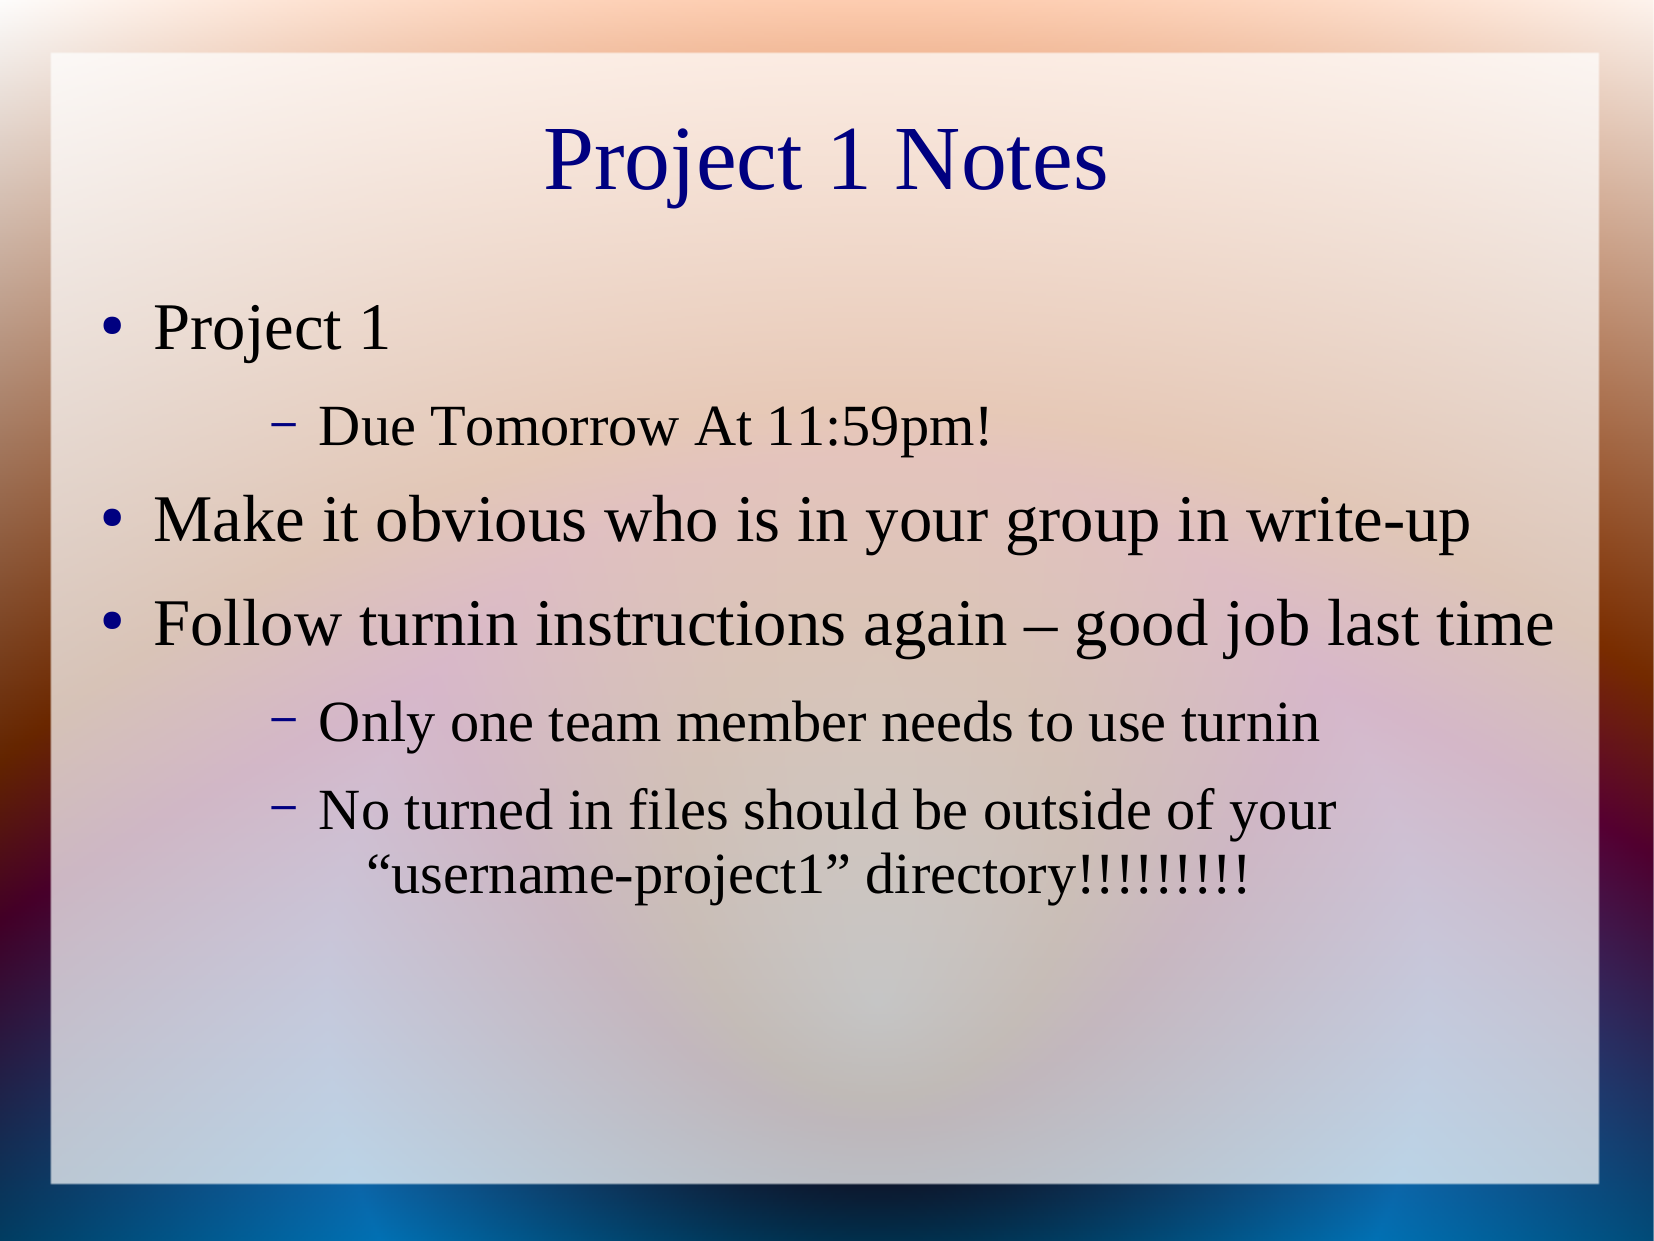

# Project 1 Notes
Project 1
Due Tomorrow At 11:59pm!
Make it obvious who is in your group in write-up
Follow turnin instructions again – good job last time
Only one team member needs to use turnin
No turned in files should be outside of your
“username-project1” directory!!!!!!!!!